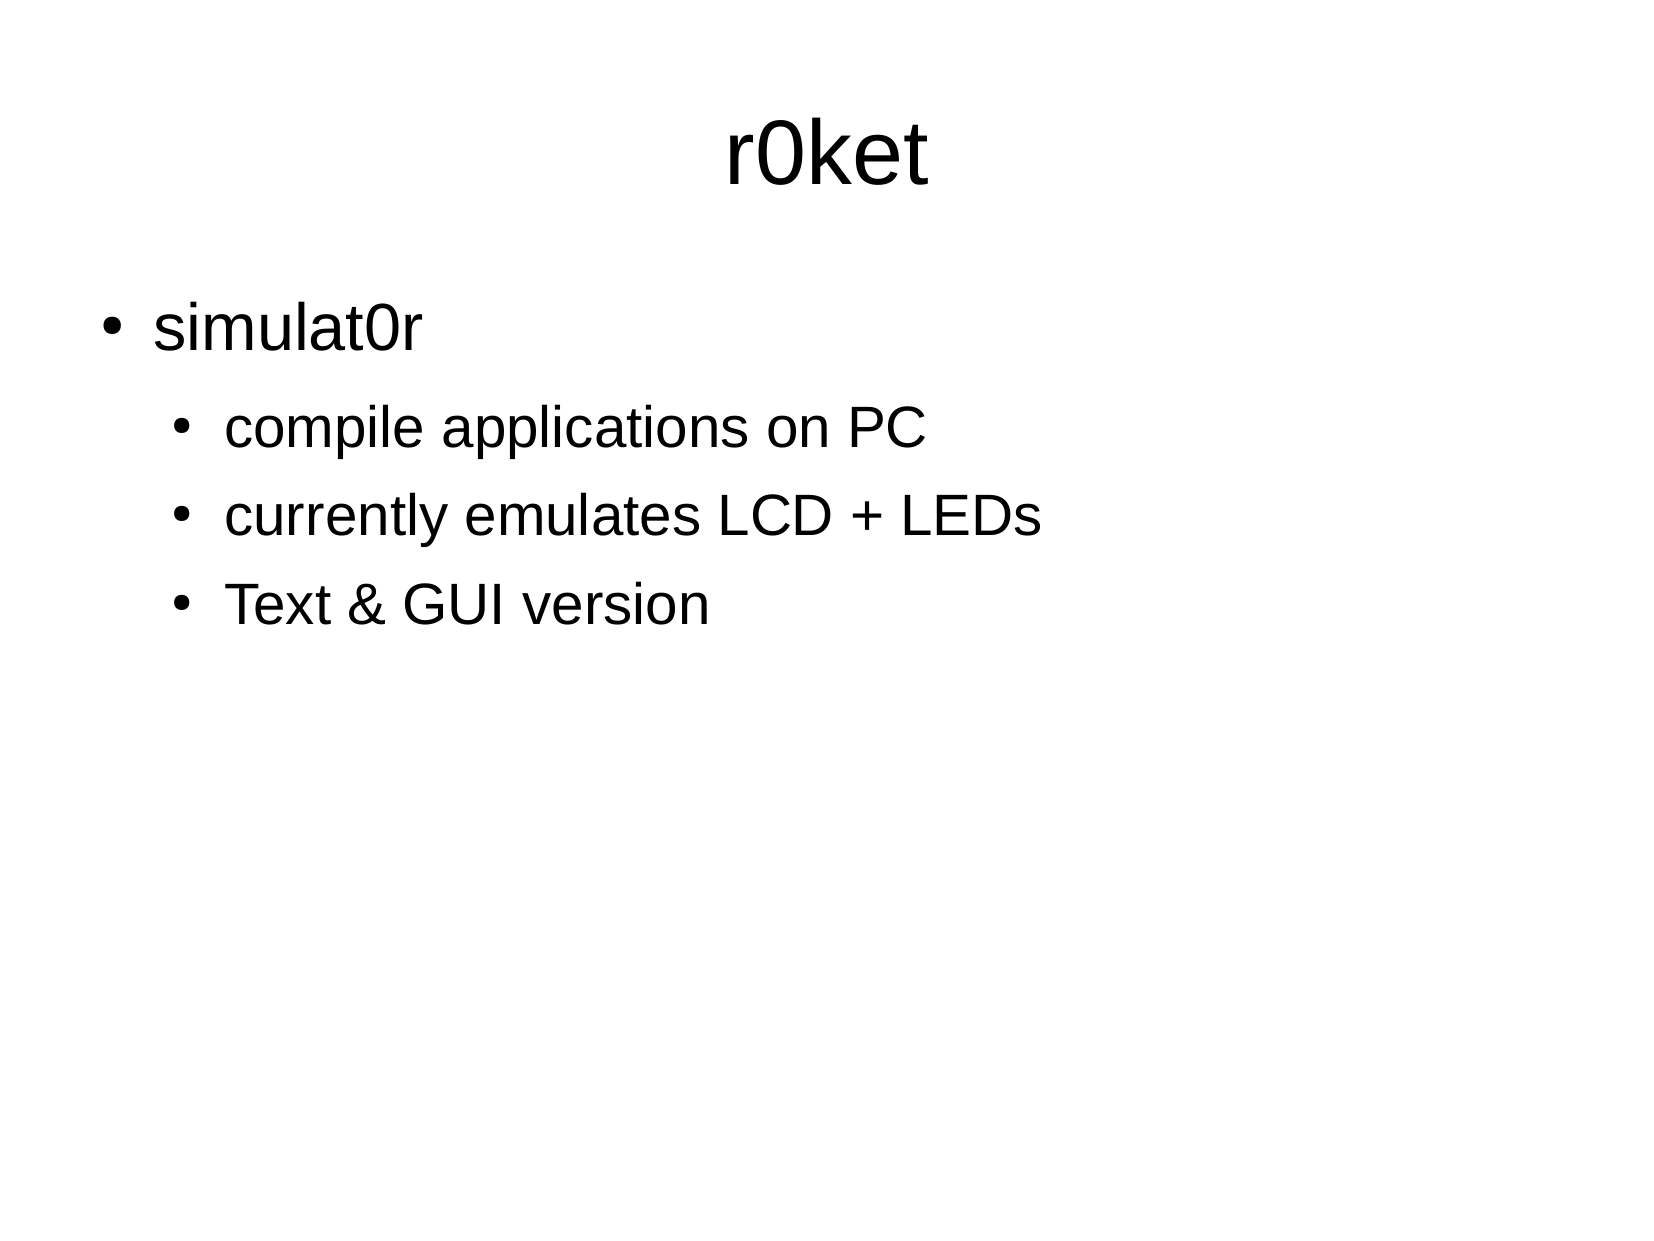

# r0ket
simulat0r
compile applications on PC
currently emulates LCD + LEDs
Text & GUI version